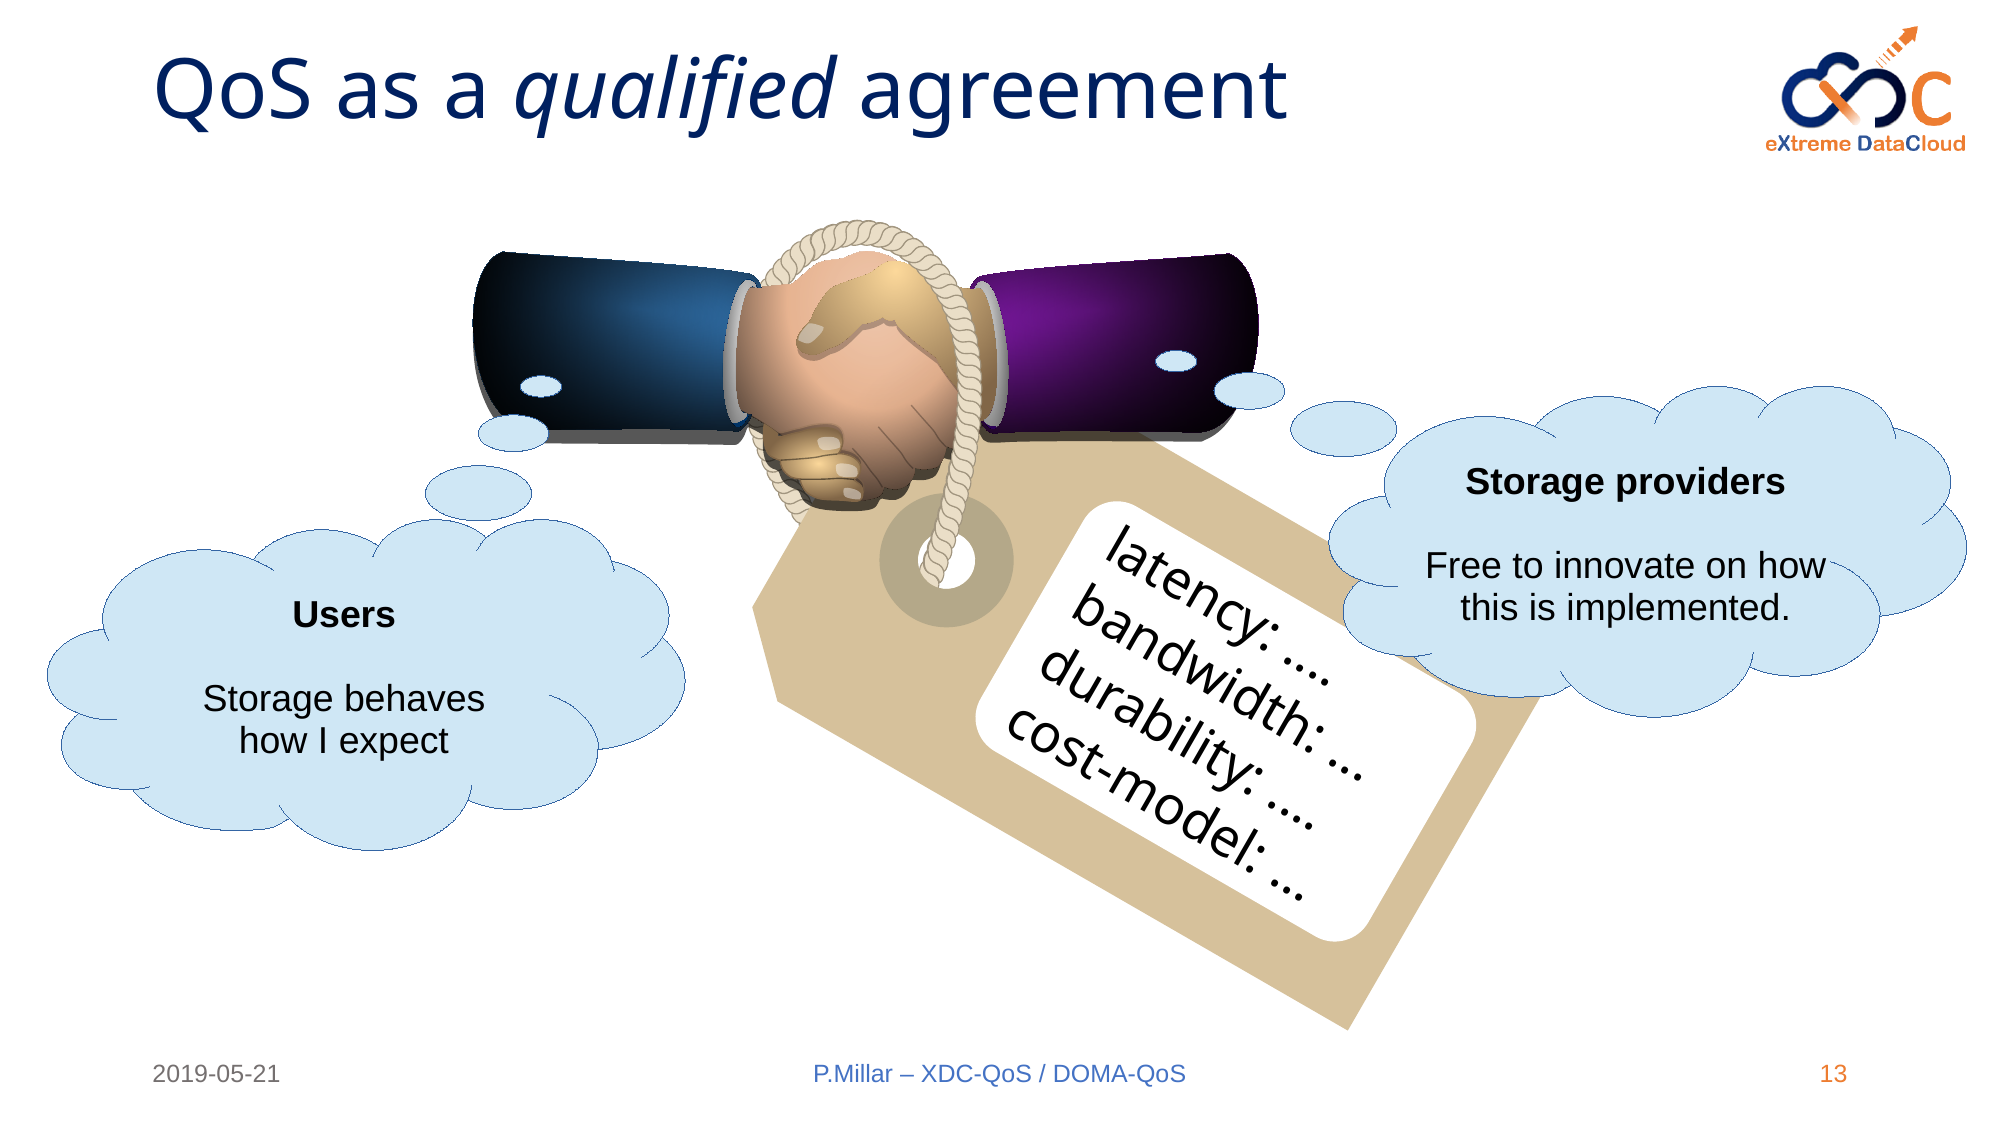

# QoS as a qualified agreement
Storage providers
Free to innovate on how
this is implemented.
Users
Storage behaves
how I expect
2019-05-21
P.Millar – XDC-QoS / DOMA-QoS